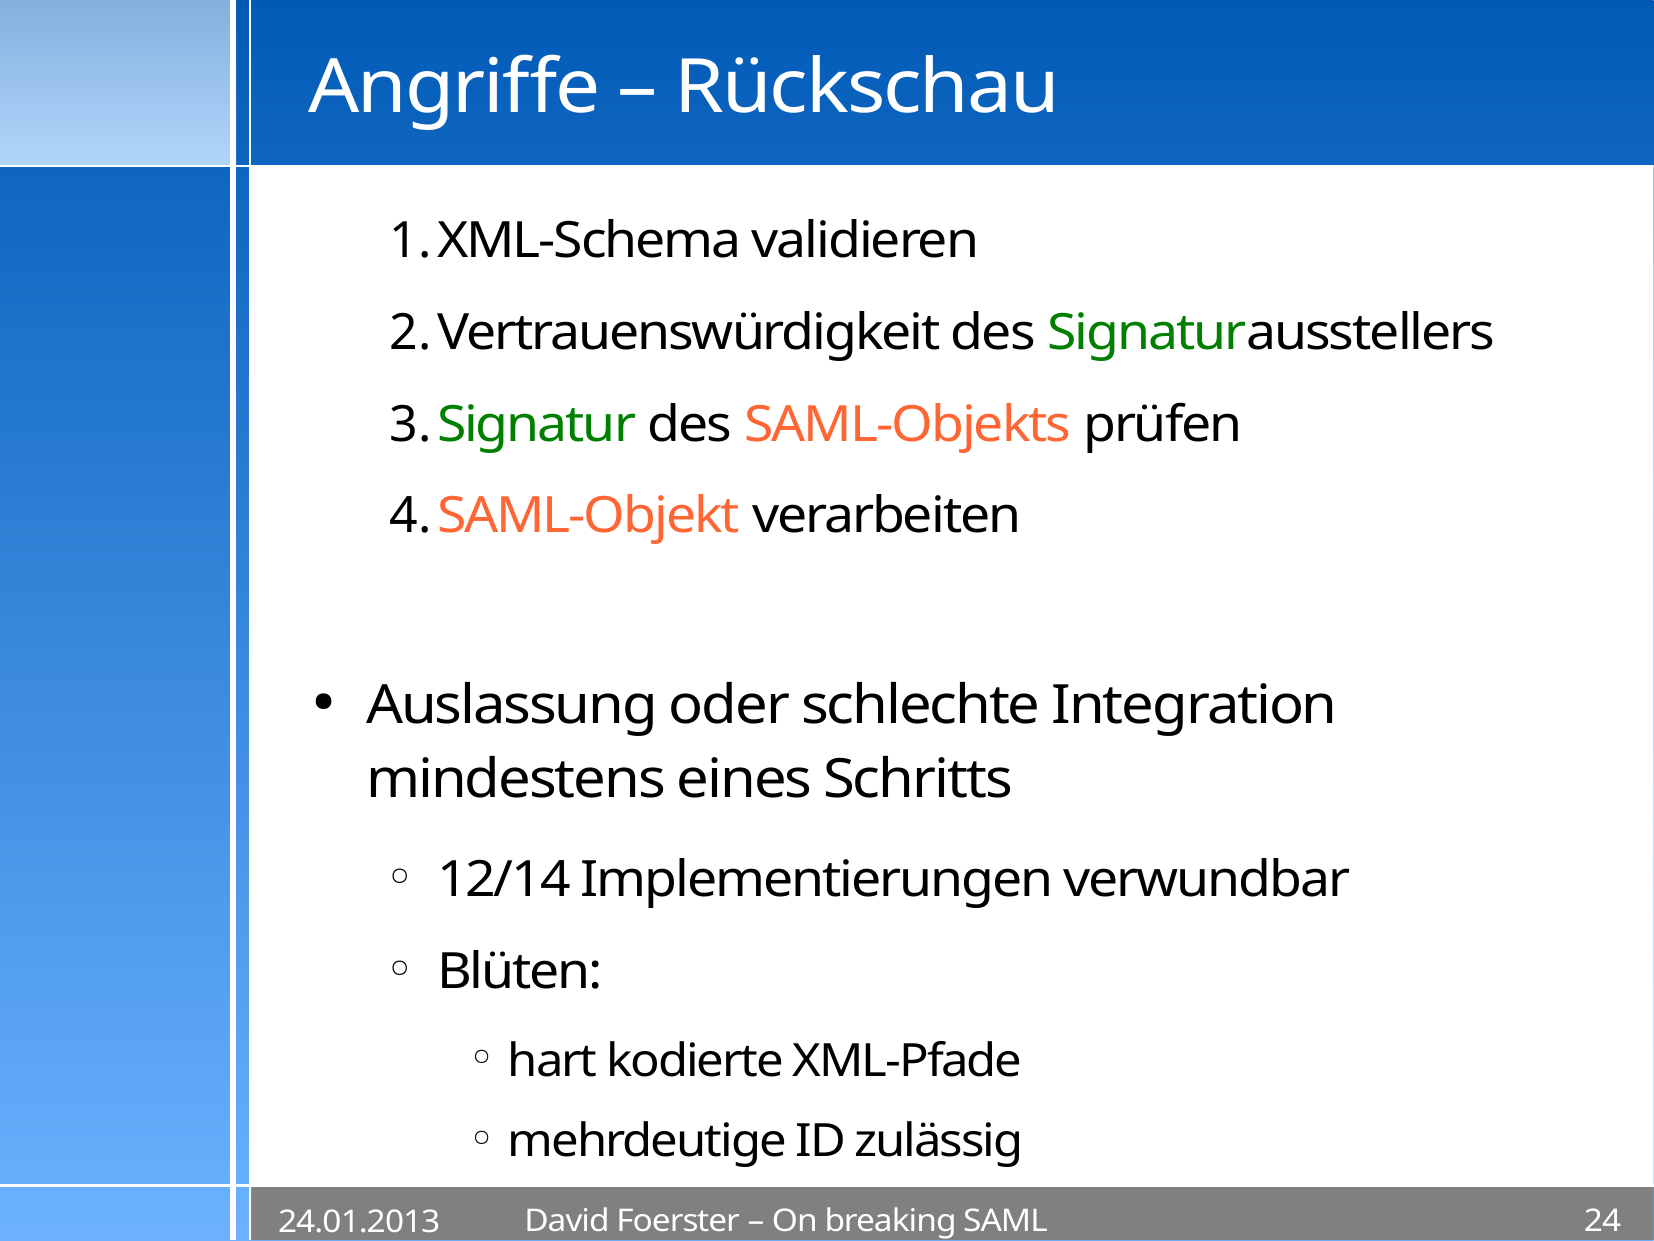

# Angriffe – Rückschau
XML-Schema validieren
Vertrauenswürdigkeit des Signaturausstellers
Signatur des SAML-Objekts prüfen
SAML-Objekt verarbeiten
Auslassung oder schlechte Integration mindestens eines Schritts
12/14 Implementierungen verwundbar
Blüten:
hart kodierte XML-Pfade
mehrdeutige ID zulässig